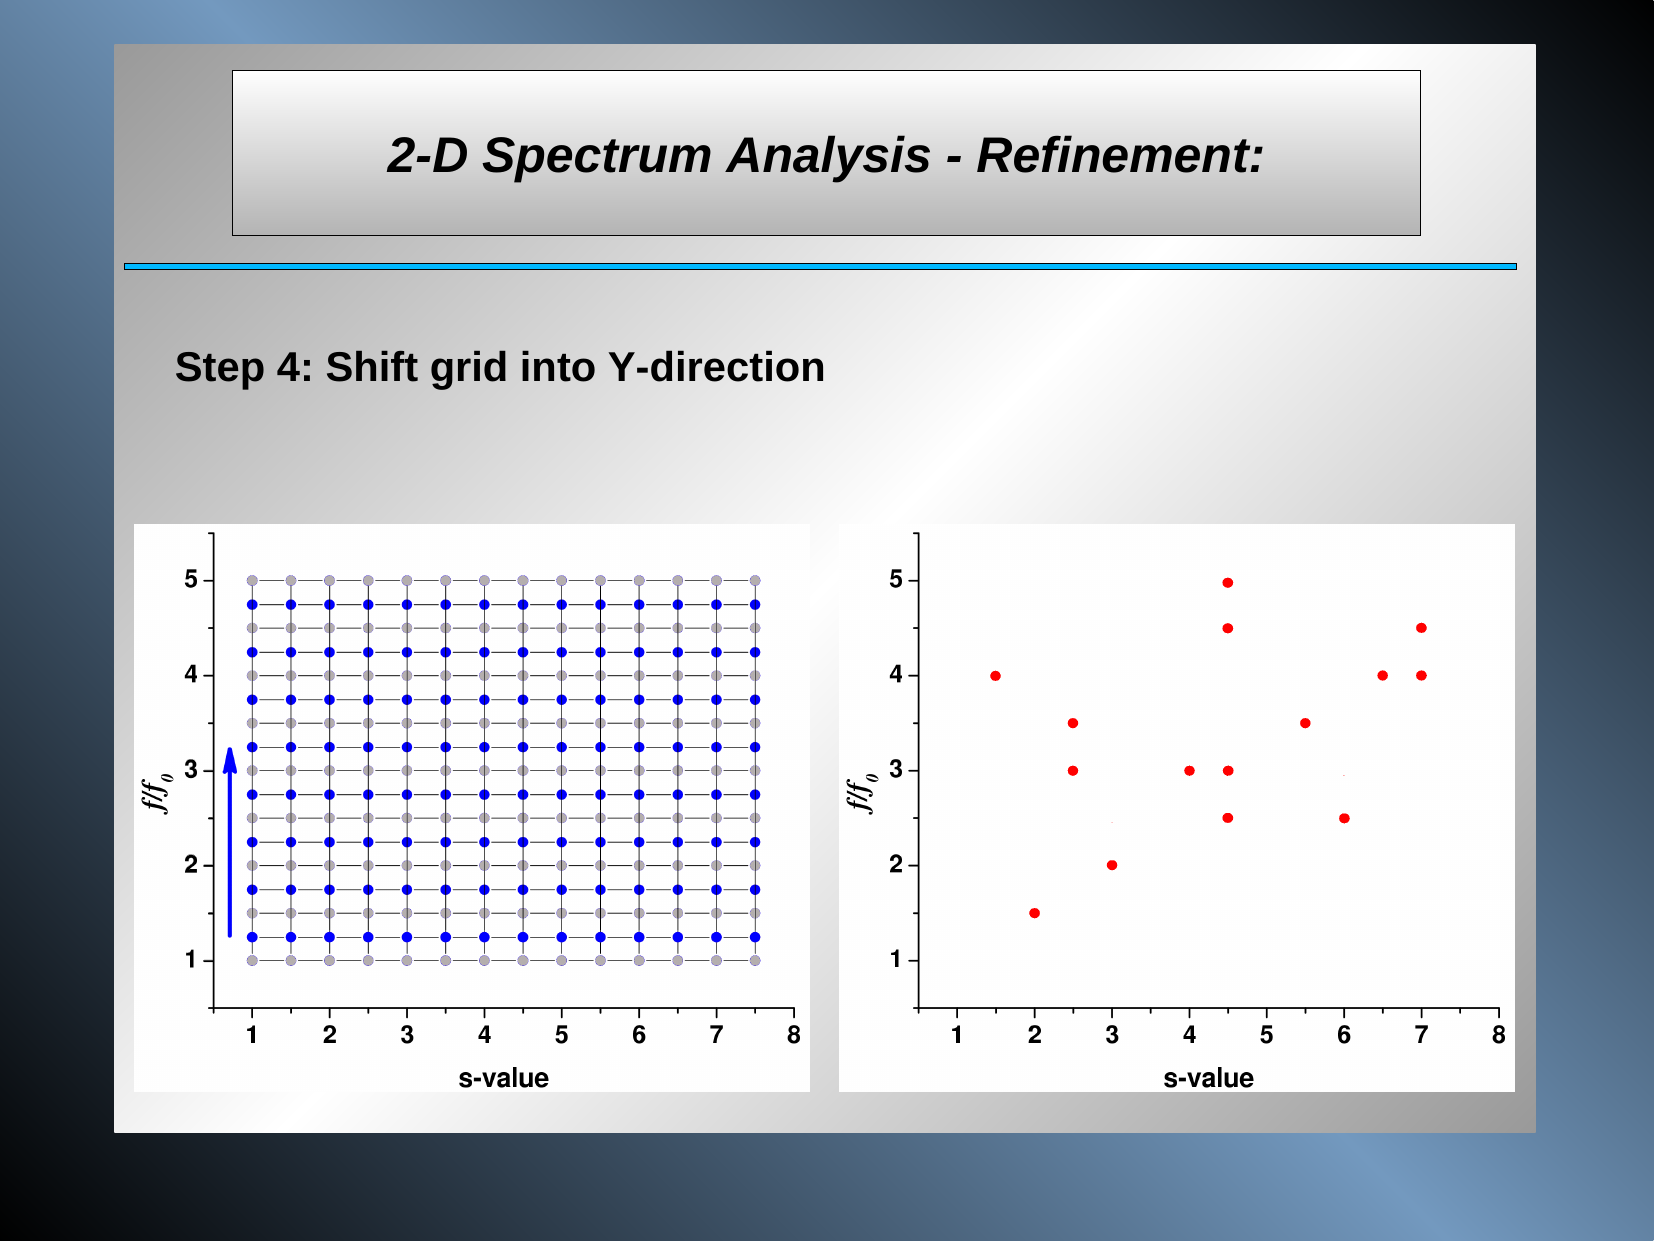

2-D Spectrum Analysis - Refinement:
Step 4: Shift grid into Y-direction